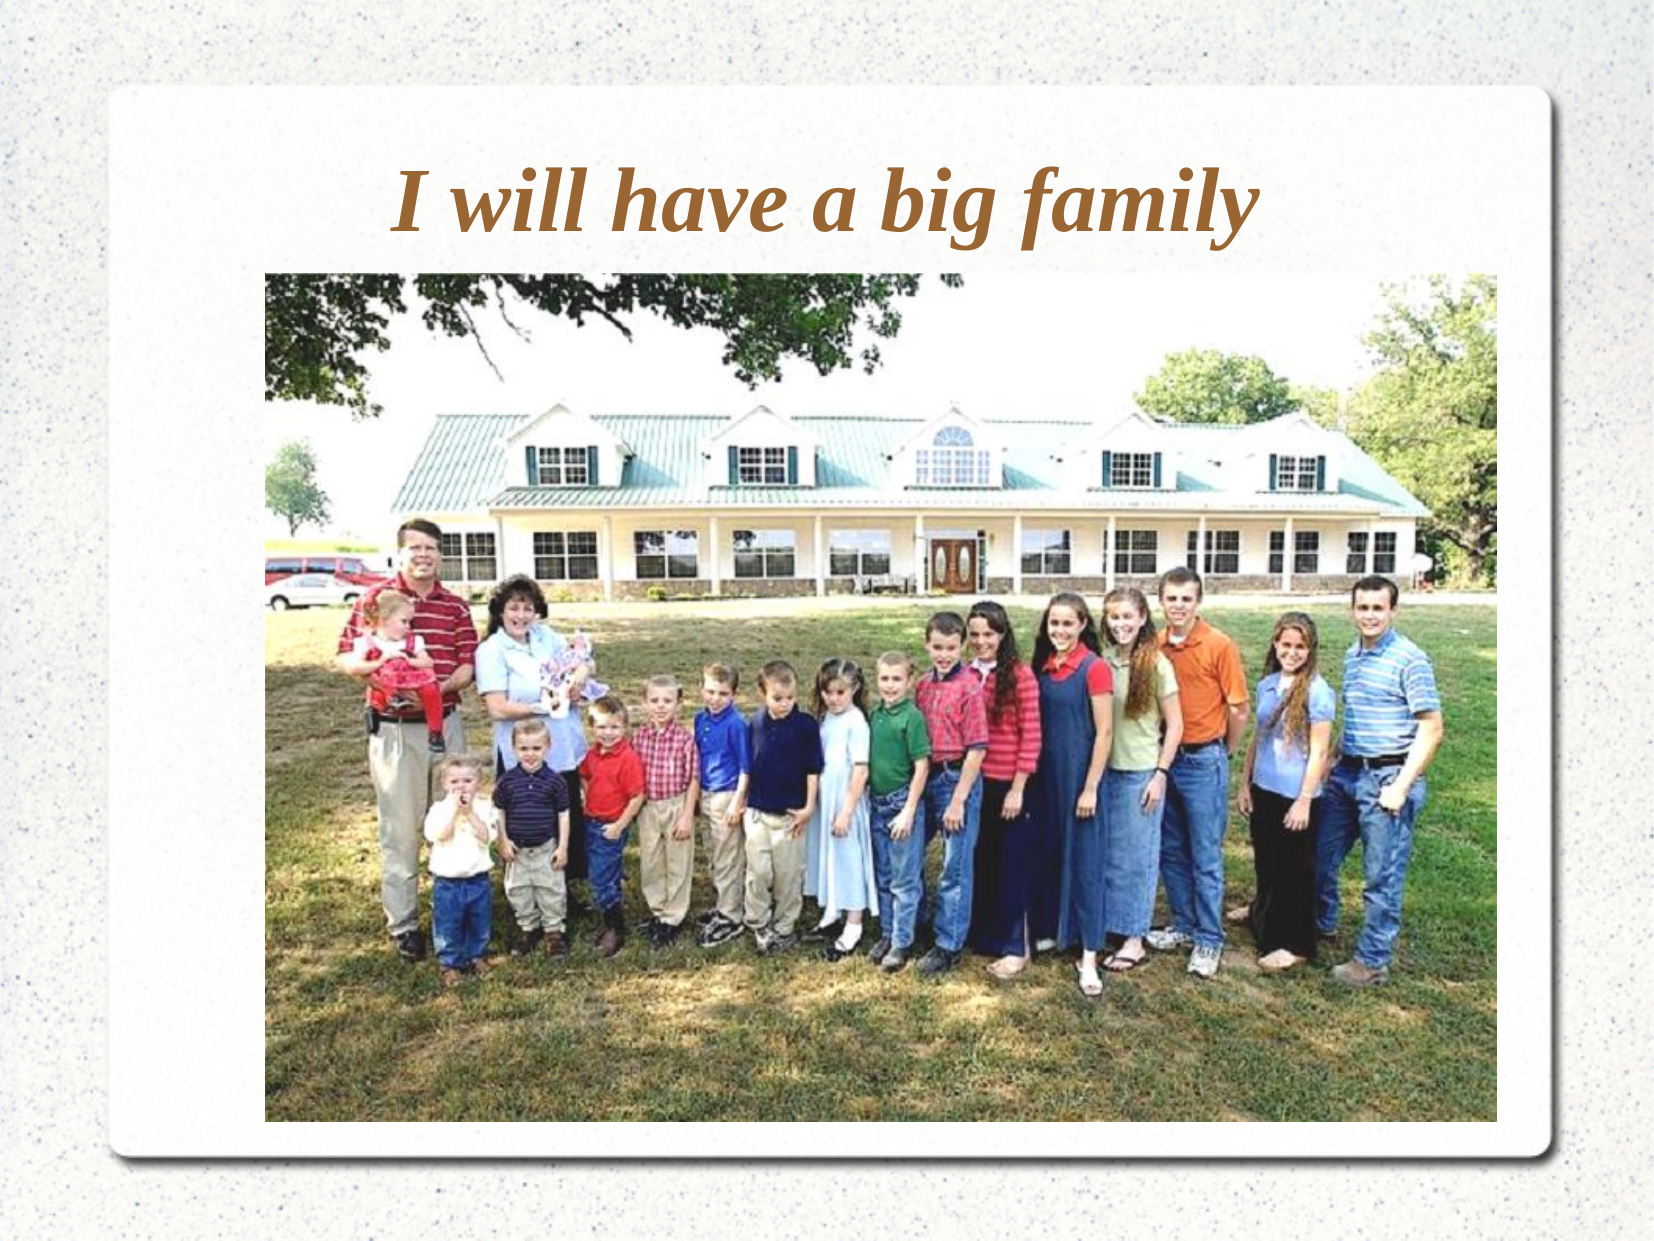

# I will have a big family